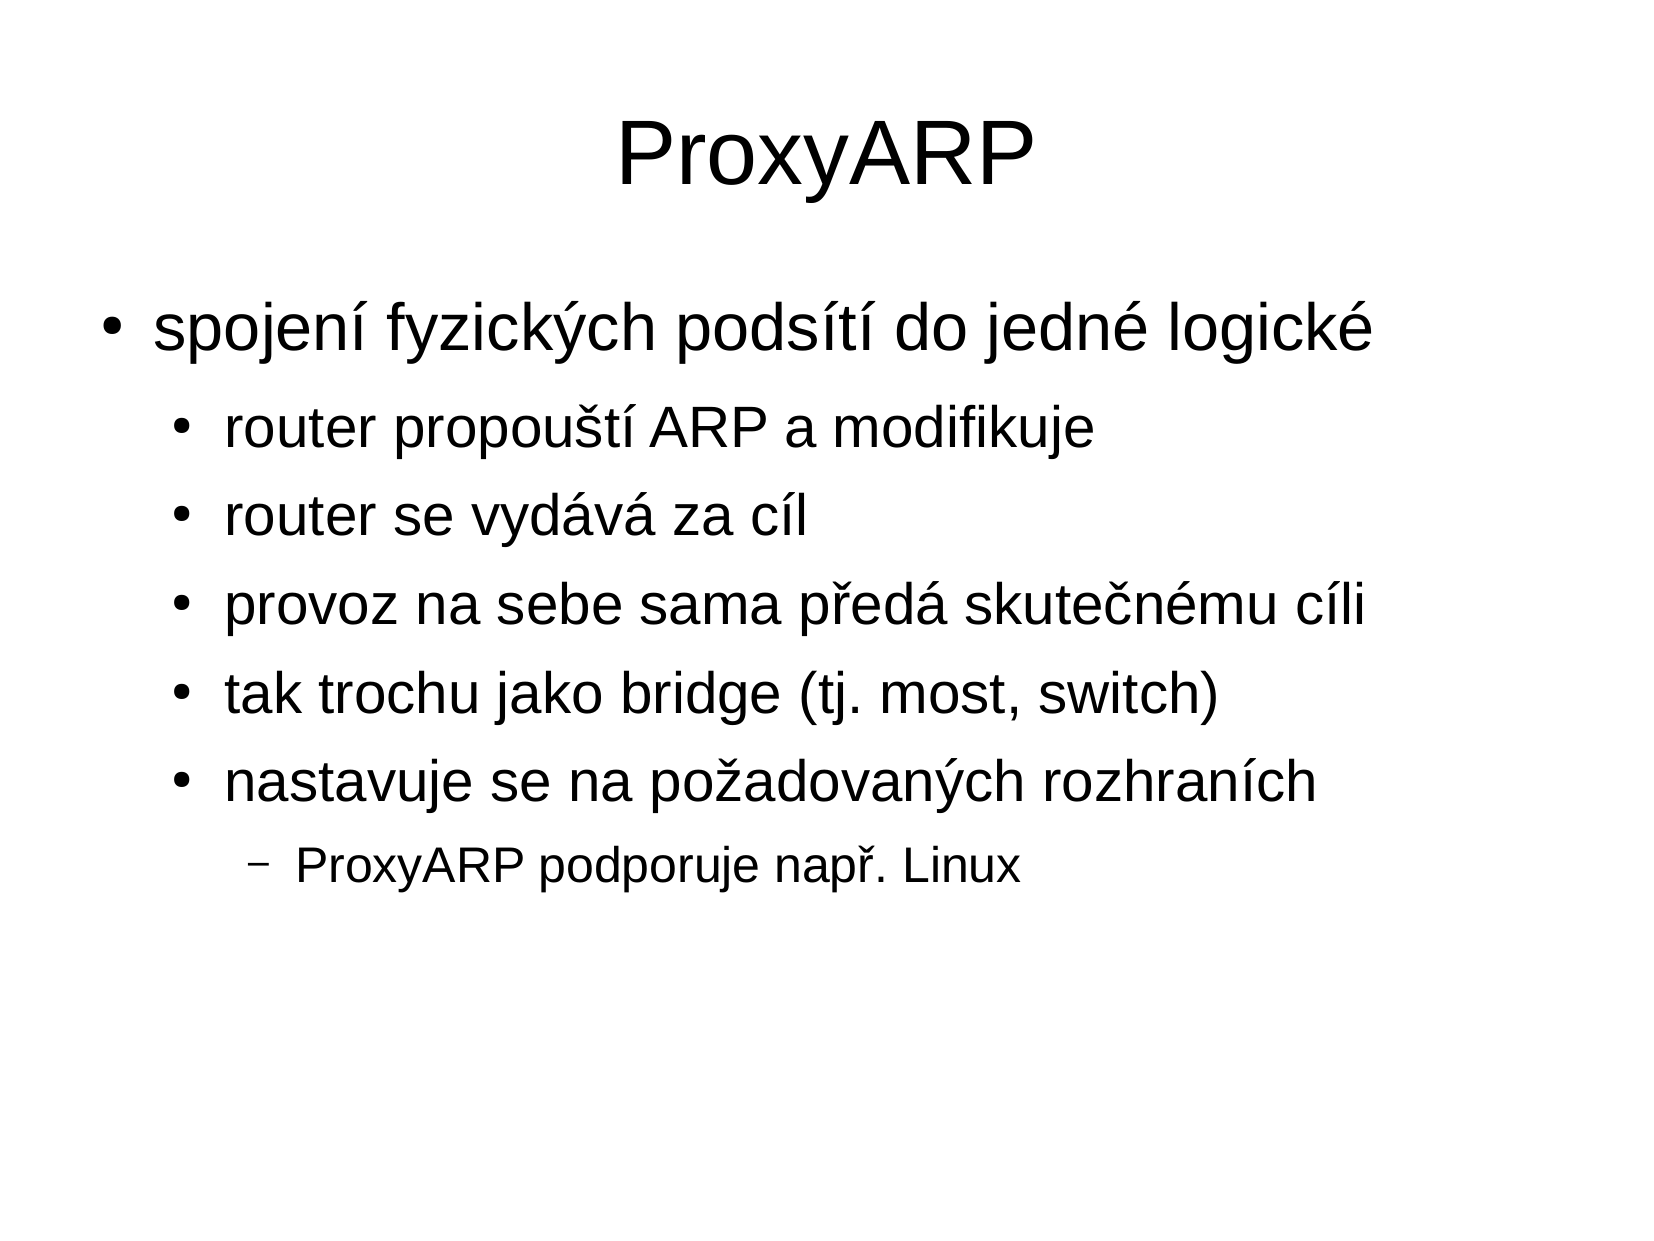

# ProxyARP
spojení fyzických podsítí do jedné logické
router propouští ARP a modifikuje
router se vydává za cíl
provoz na sebe sama předá skutečnému cíli
tak trochu jako bridge (tj. most, switch)
nastavuje se na požadovaných rozhraních
ProxyARP podporuje např. Linux